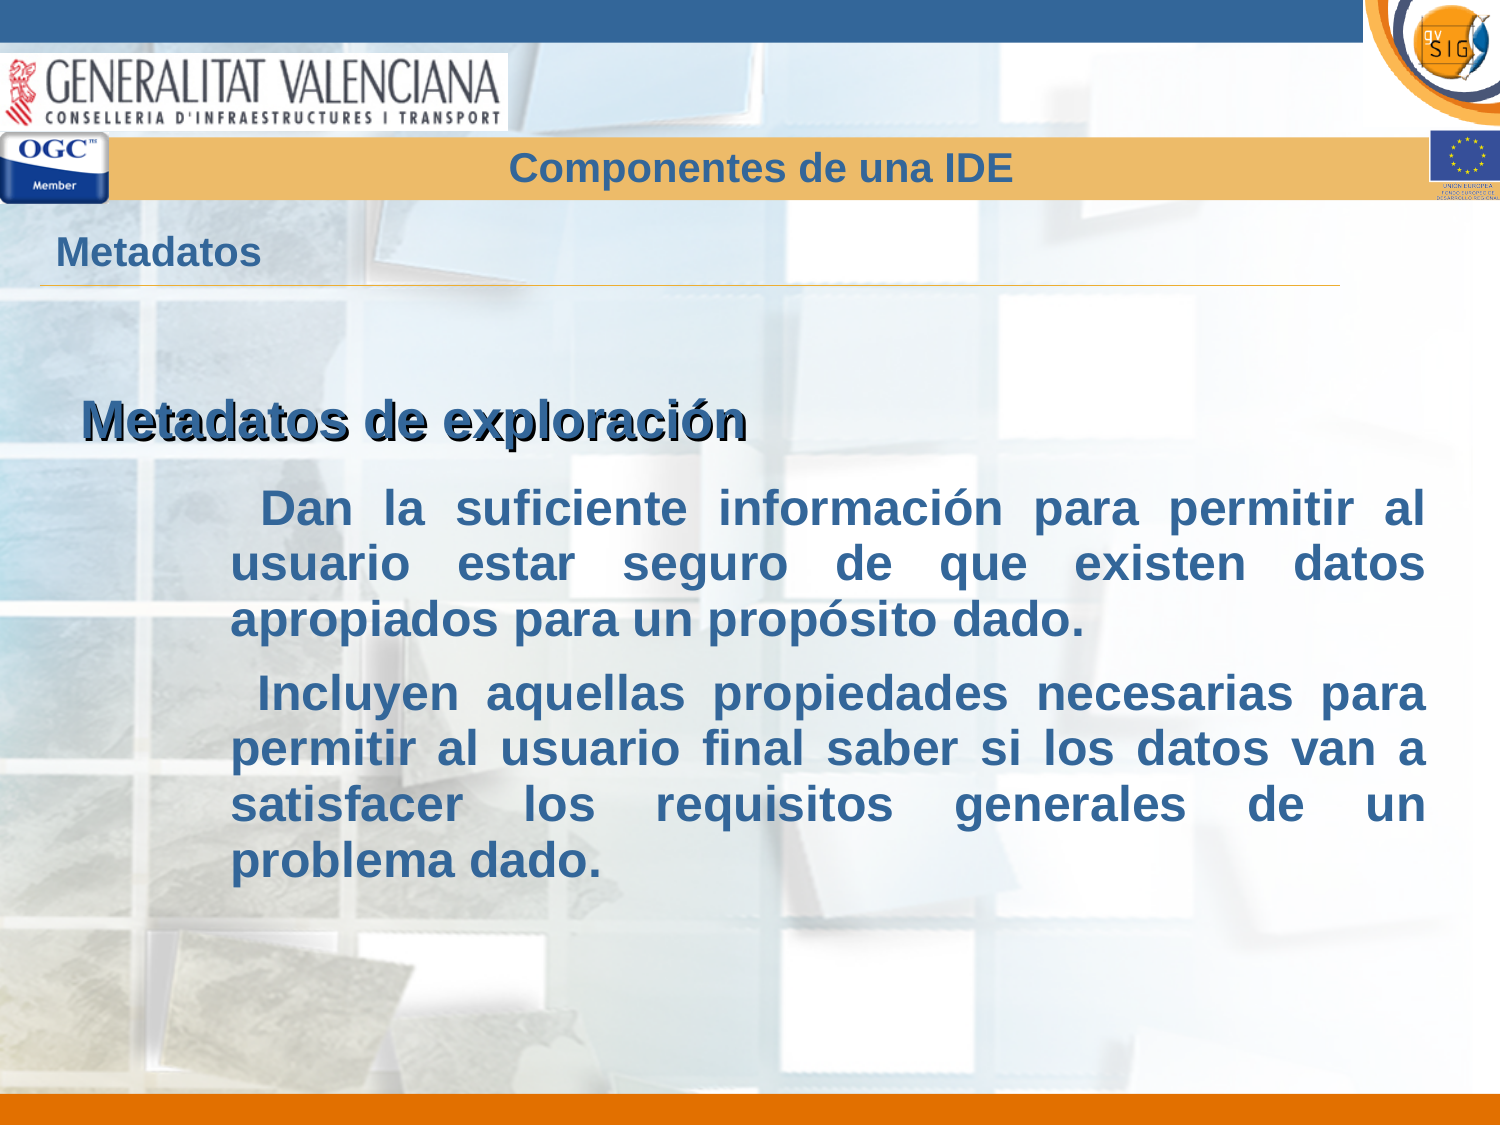

Componentes de una IDE
Metadatos
Metadatos de exploración
 Dan la suficiente información para permitir al usuario estar seguro de que existen datos apropiados para un propósito dado.
 Incluyen aquellas propiedades necesarias para permitir al usuario final saber si los datos van a satisfacer los requisitos generales de un problema dado.